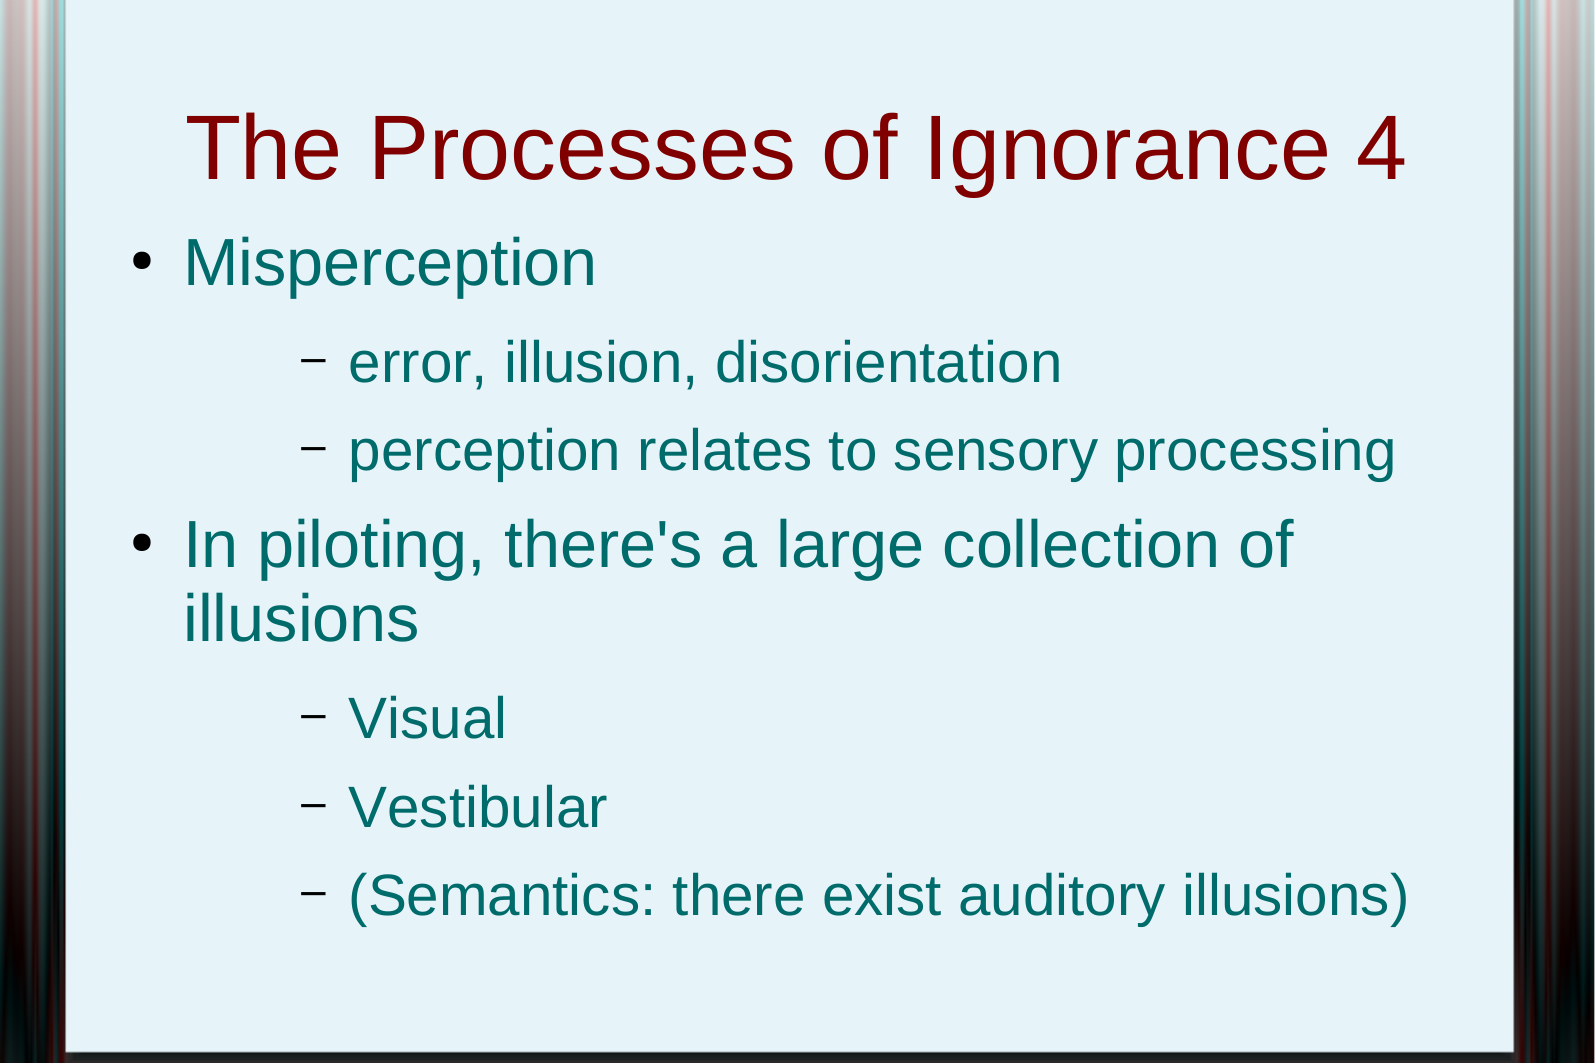

# The Processes of Ignorance 4
Misperception
error, illusion, disorientation
perception relates to sensory processing
In piloting, there's a large collection of illusions
Visual
Vestibular
(Semantics: there exist auditory illusions)